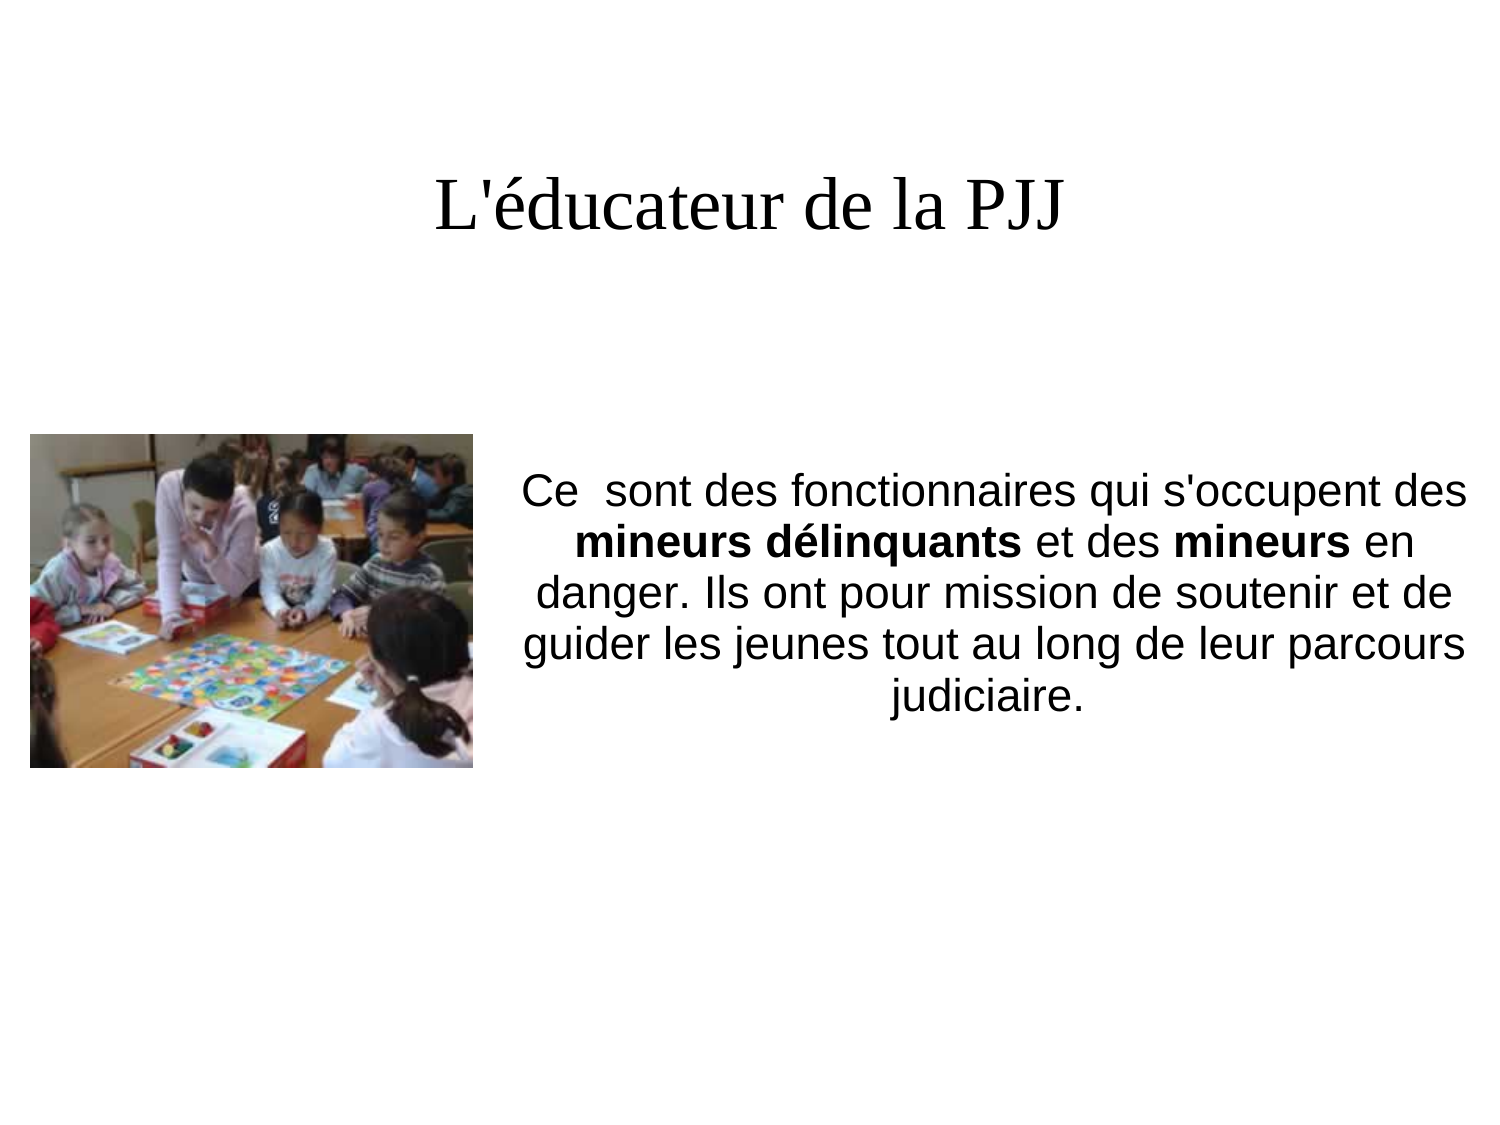

# L'éducateur de la PJJ
Ce sont des fonctionnaires qui s'occupent des mineurs délinquants et des mineurs en danger. Ils ont pour mission de soutenir et de guider les jeunes tout au long de leur parcours judiciaire.